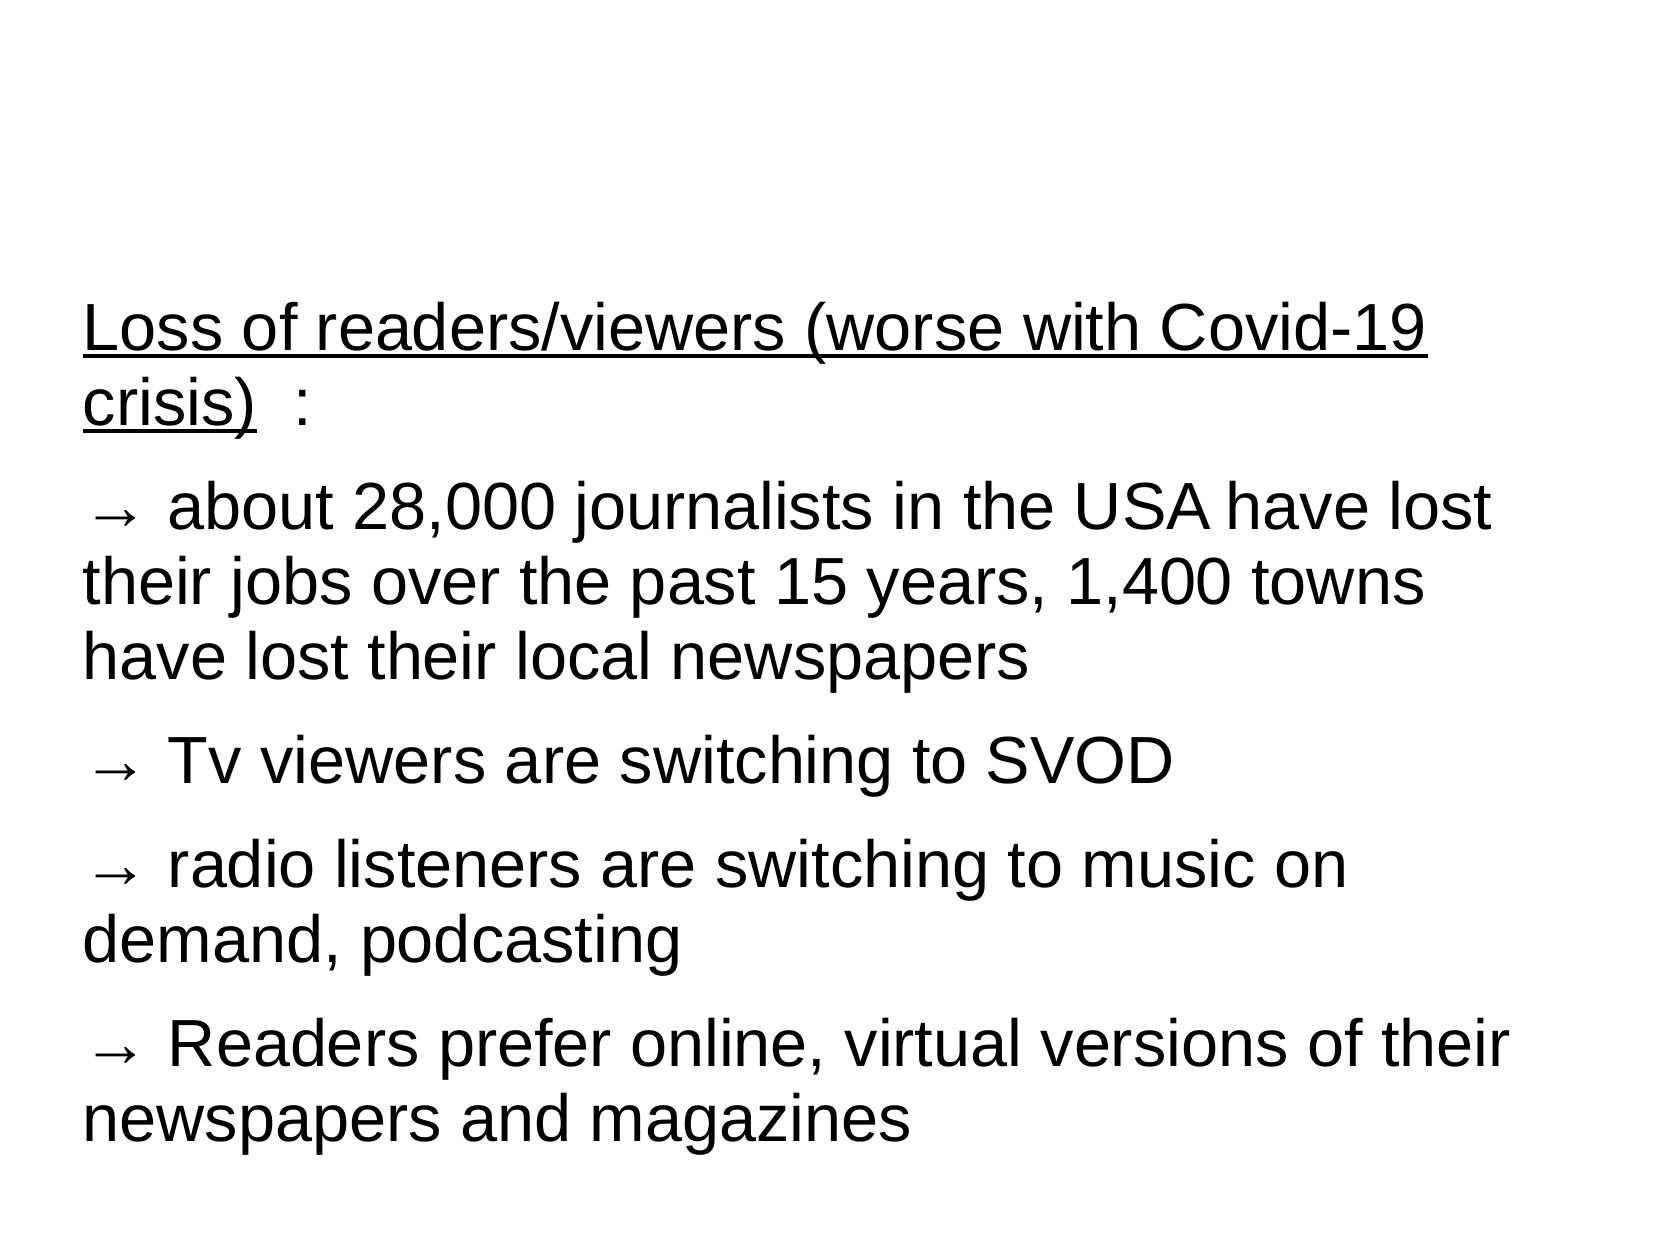

#
Loss of readers/viewers (worse with Covid-19 crisis)  :
→ about 28,000 journalists in the USA have lost their jobs over the past 15 years, 1,400 towns have lost their local newspapers
→ Tv viewers are switching to SVOD
→ radio listeners are switching to music on demand, podcasting
→ Readers prefer online, virtual versions of their newspapers and magazines